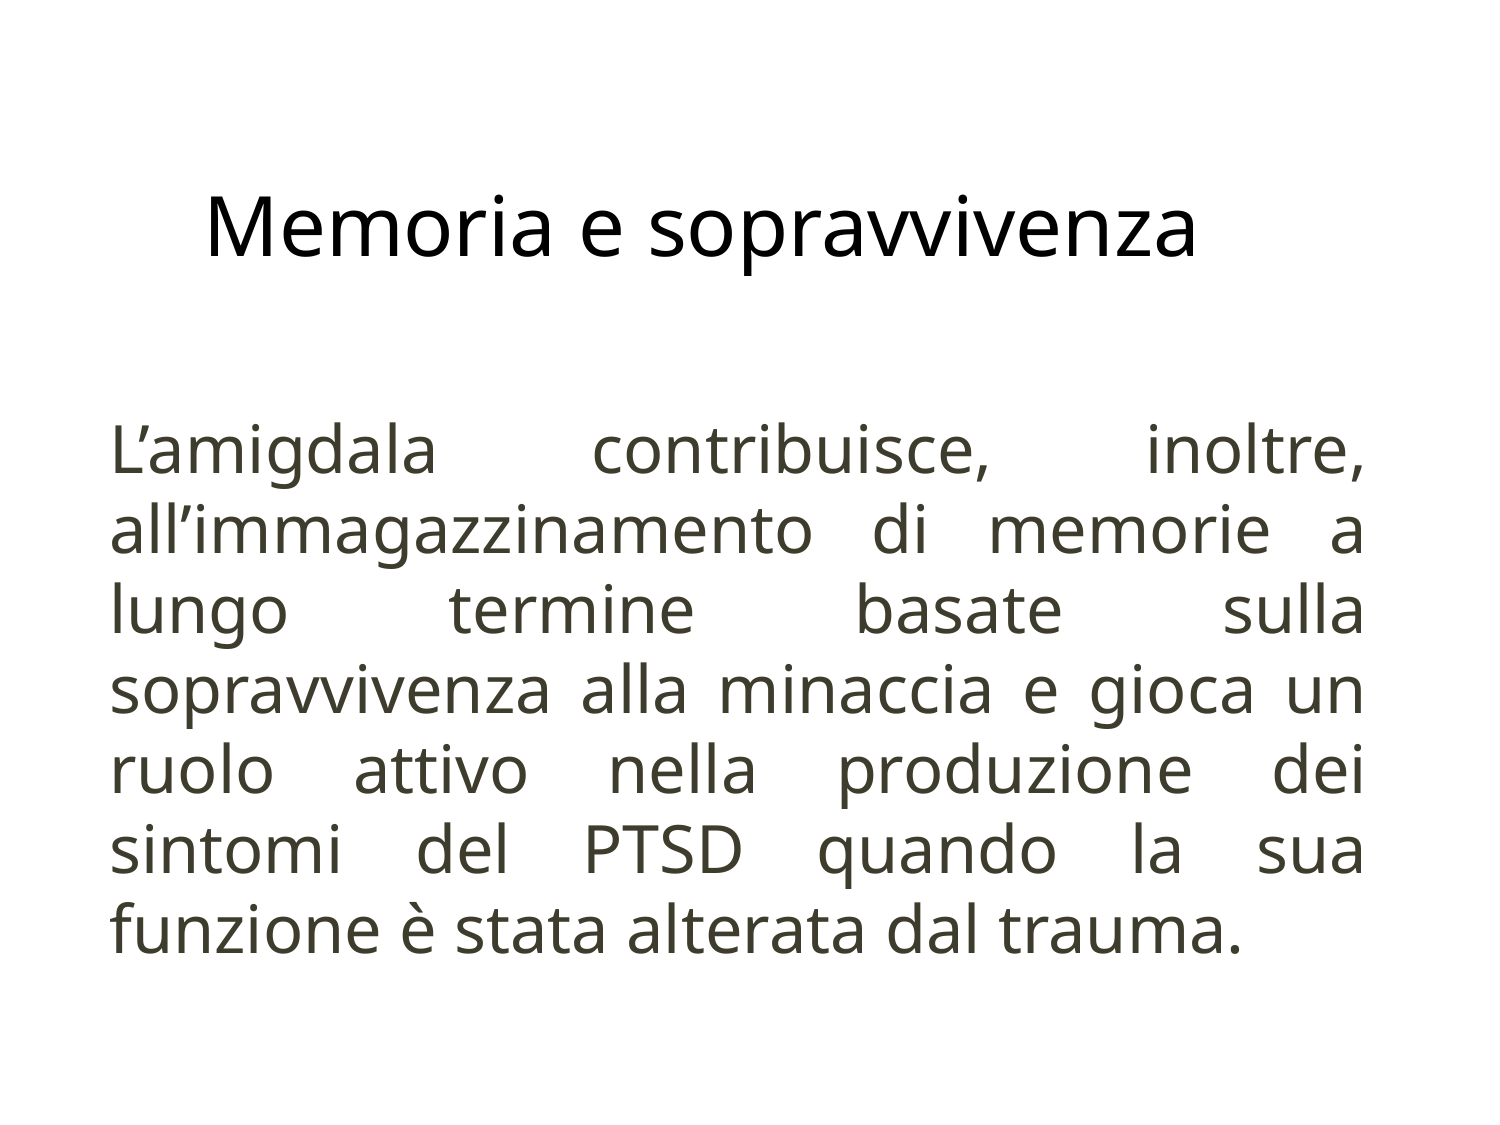

# Memoria e sopravvivenza
L’amigdala contribuisce, inoltre, all’immagazzinamento di memorie a lungo termine basate sulla sopravvivenza alla minaccia e gioca un ruolo attivo nella produzione dei sintomi del PTSD quando la sua funzione è stata alterata dal trauma.